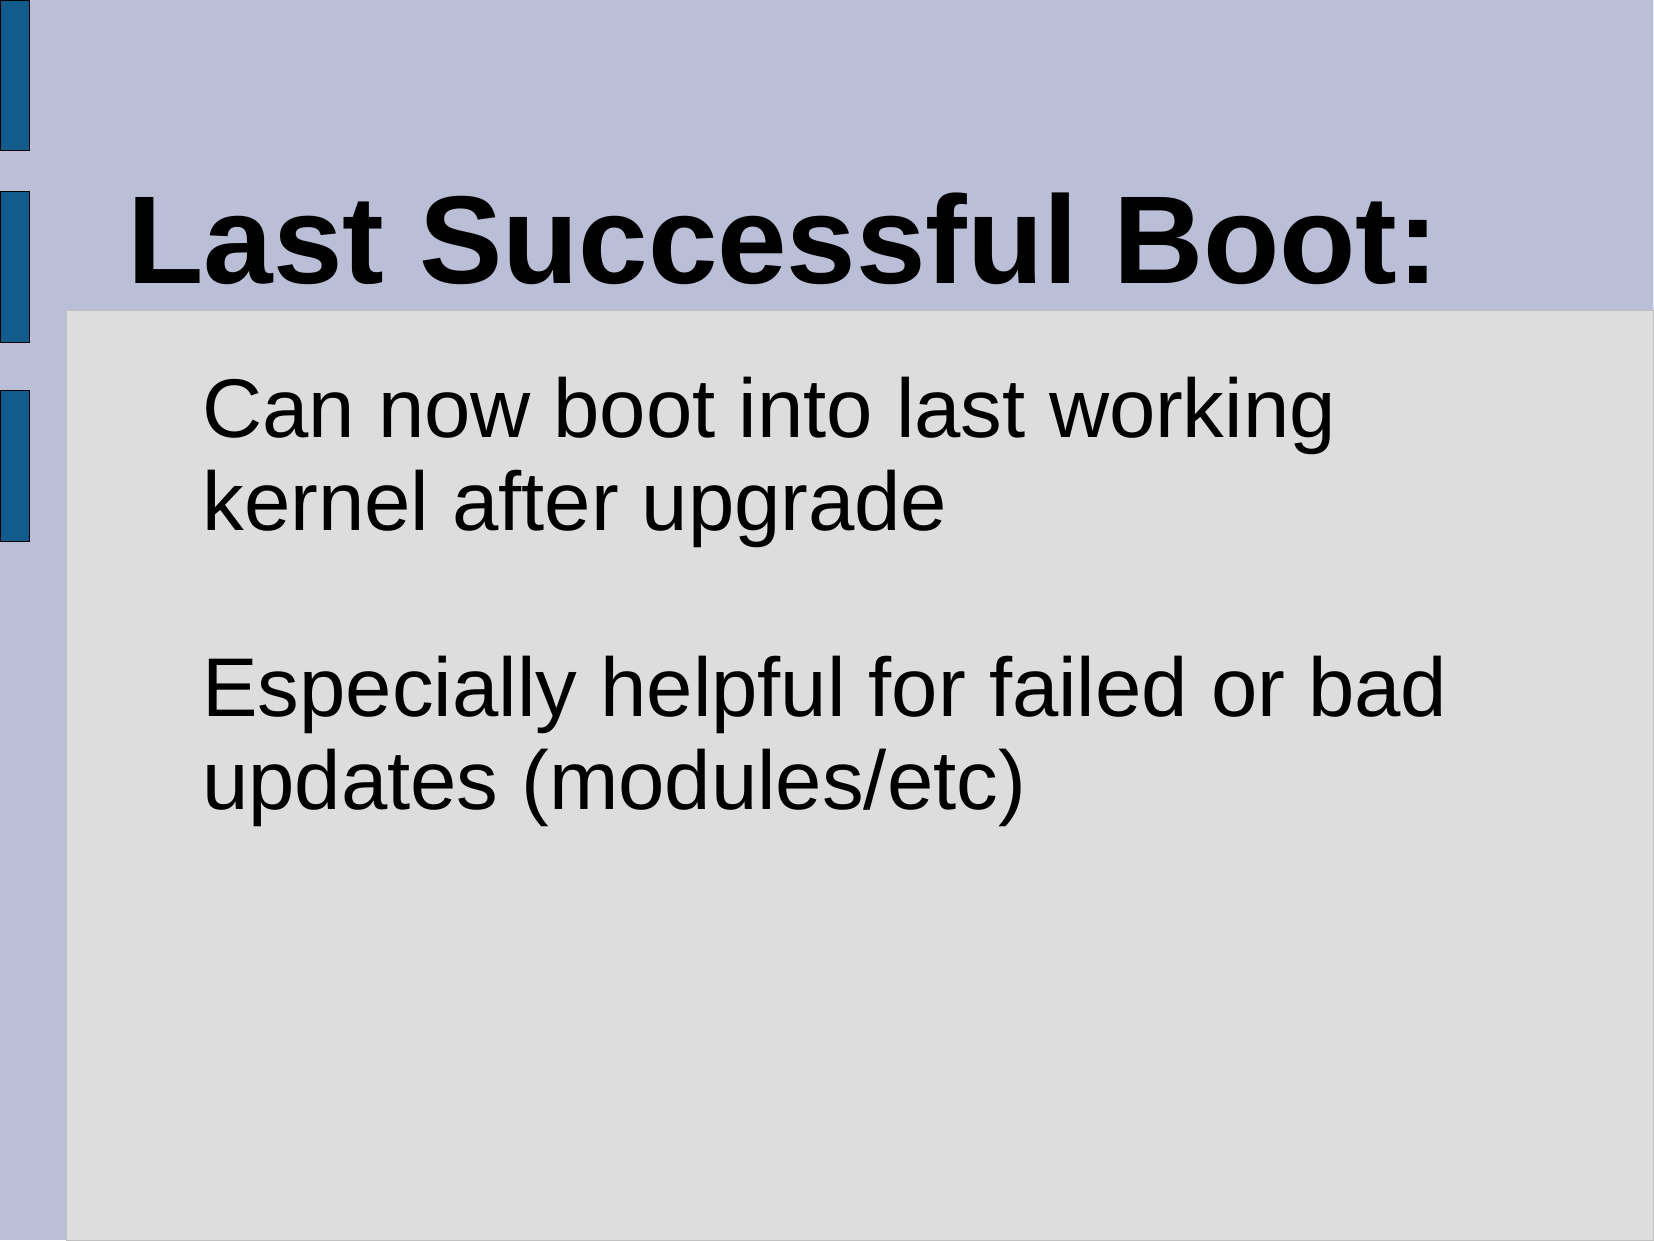

Last Successful Boot:
Can now boot into last working kernel after upgrade
Especially helpful for failed or bad updates (modules/etc)